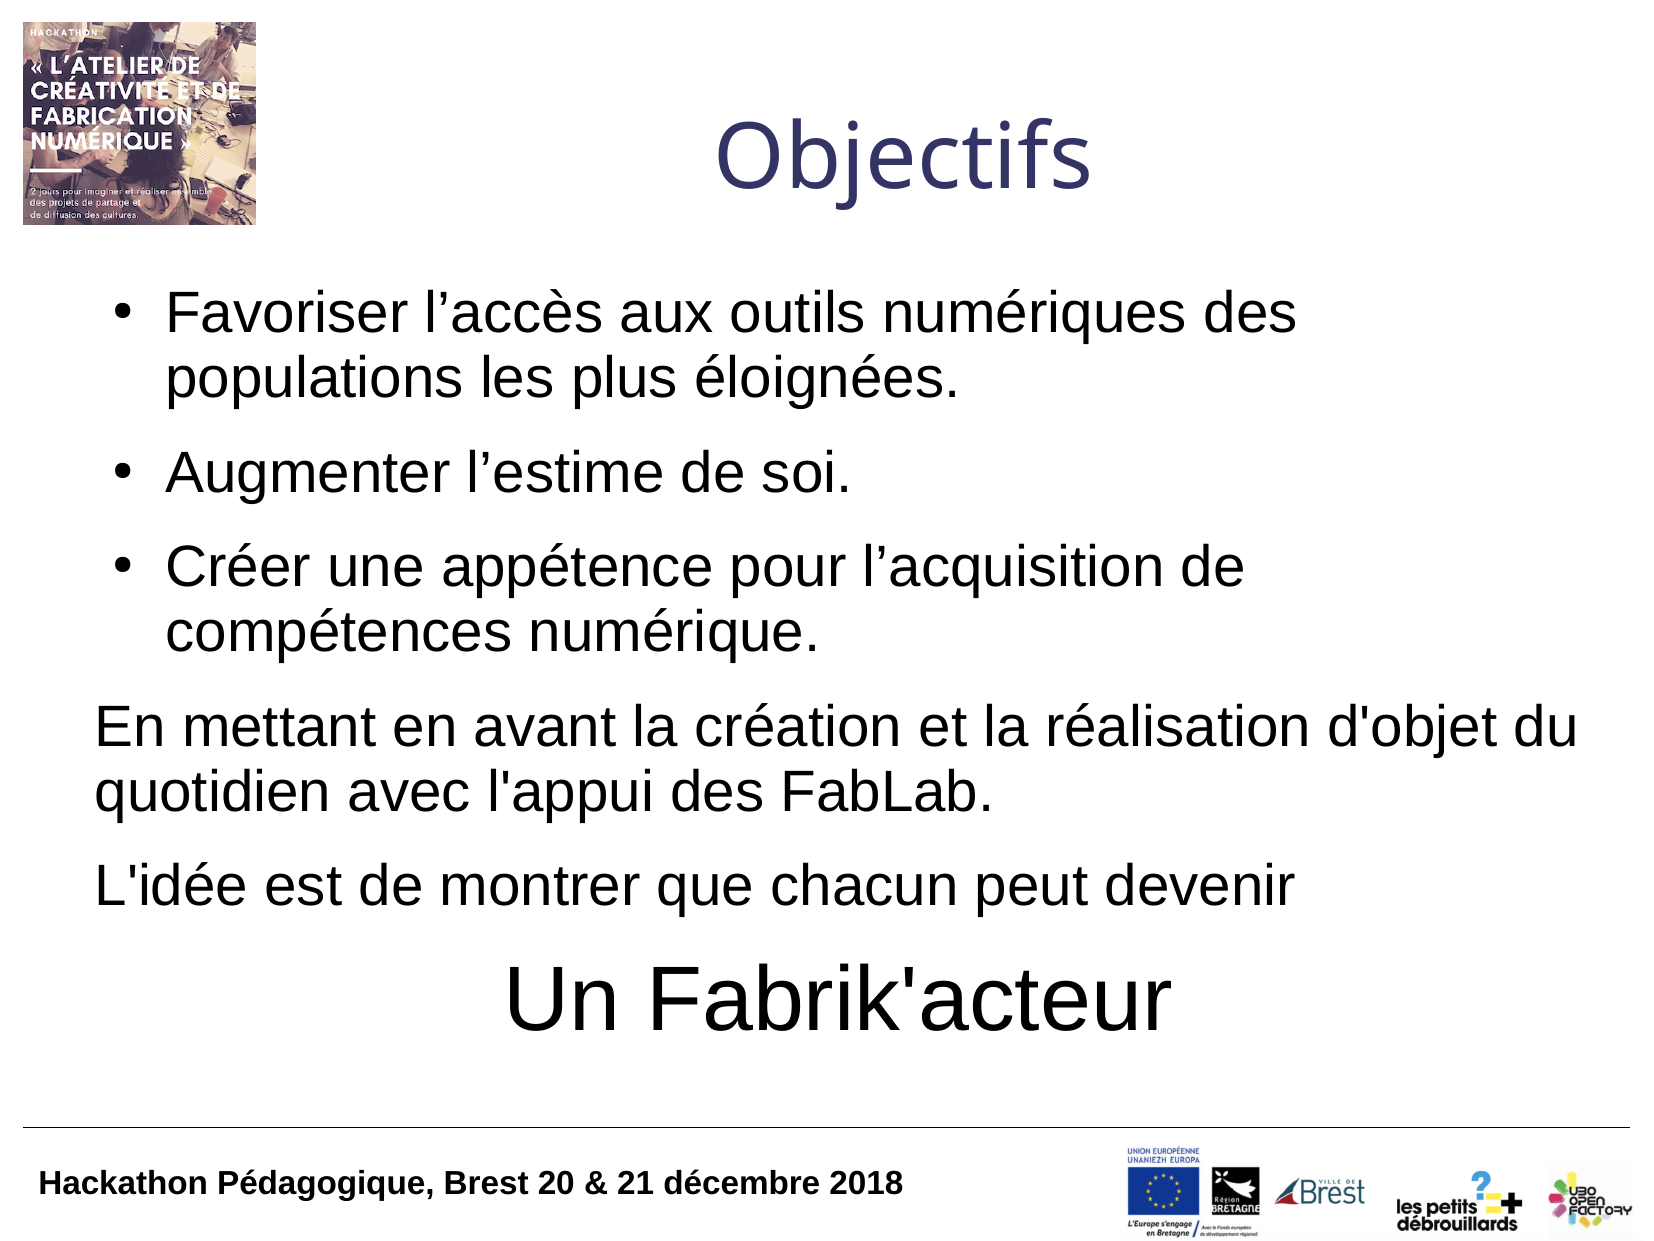

# Objectifs
Favoriser l’accès aux outils numériques des populations les plus éloignées.
Augmenter l’estime de soi.
Créer une appétence pour l’acquisition de compétences numérique.
En mettant en avant la création et la réalisation d'objet du quotidien avec l'appui des FabLab.
L'idée est de montrer que chacun peut devenir
Un Fabrik'acteur
Hackathon Pédagogique, Brest 20 & 21 décembre 2018